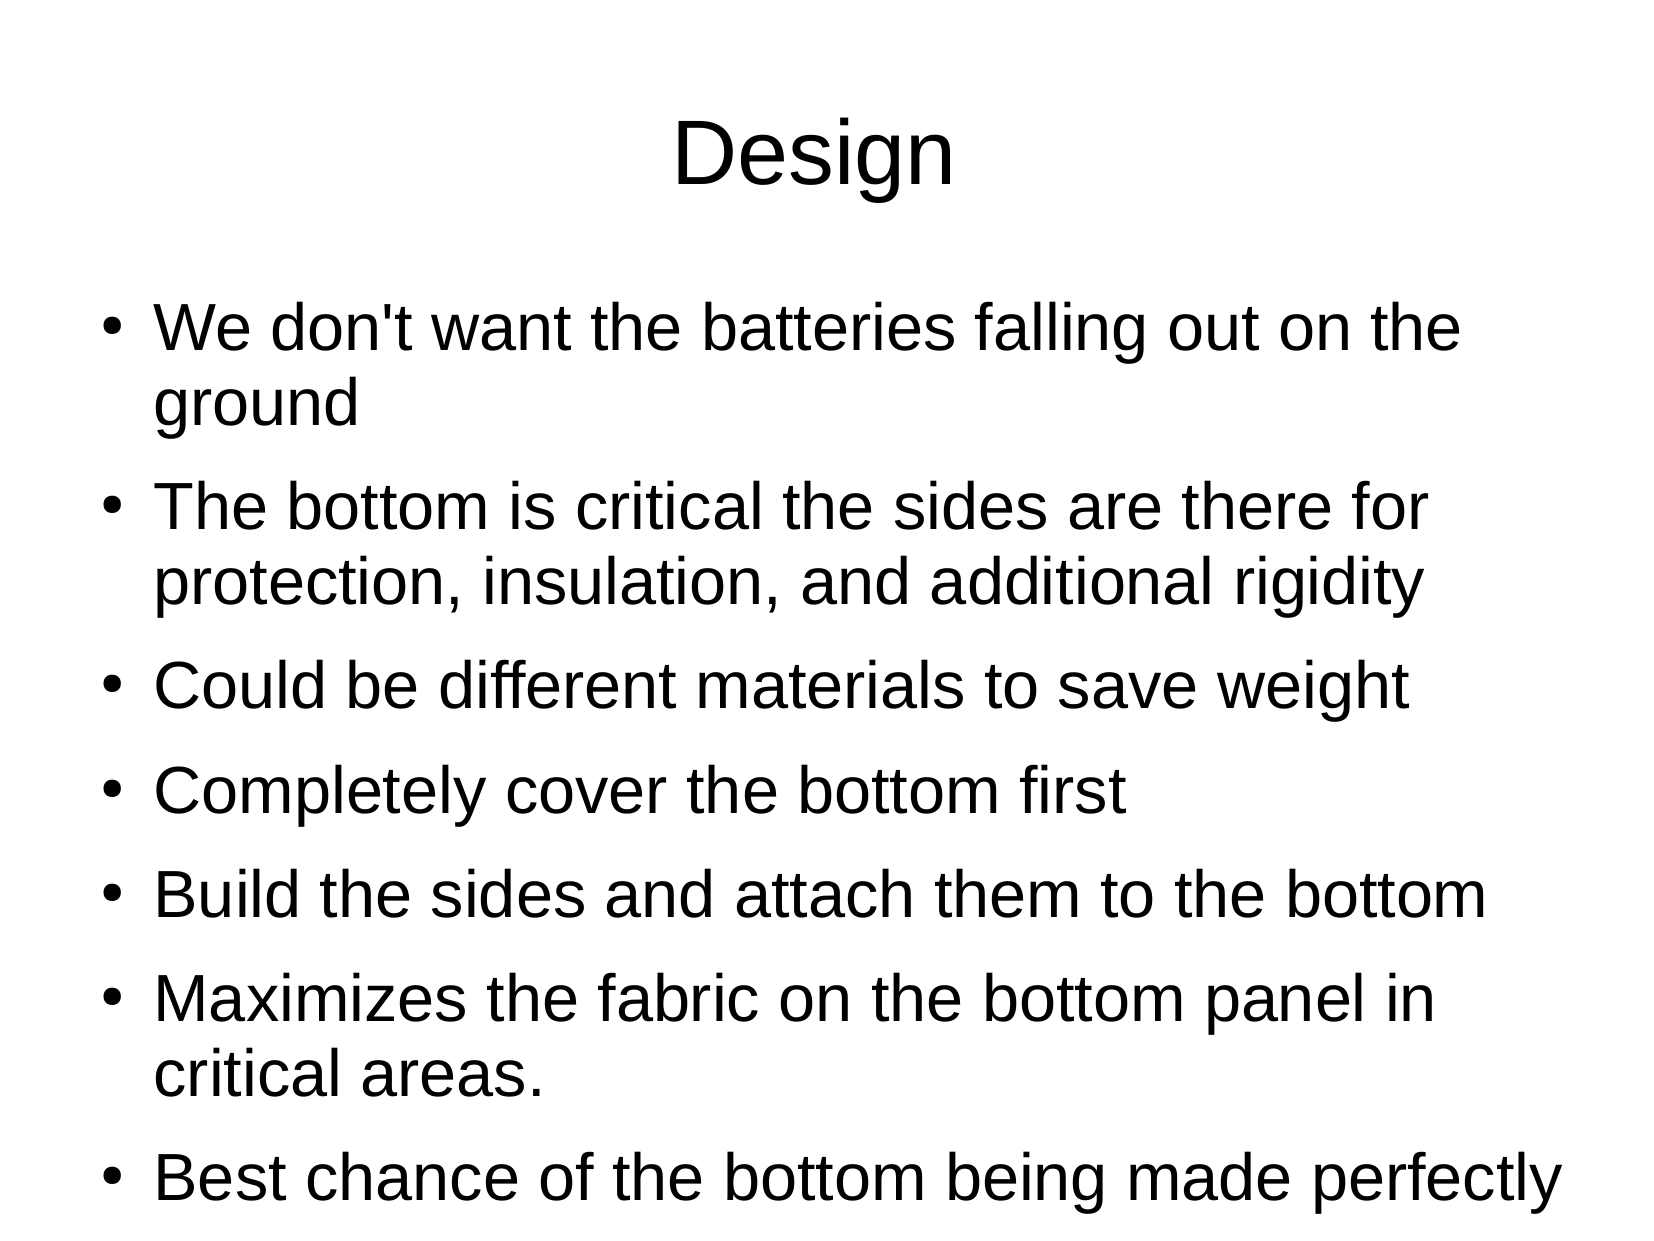

# Design
We don't want the batteries falling out on the ground
The bottom is critical the sides are there for protection, insulation, and additional rigidity
Could be different materials to save weight
Completely cover the bottom first
Build the sides and attach them to the bottom
Maximizes the fabric on the bottom panel in critical areas.
Best chance of the bottom being made perfectly